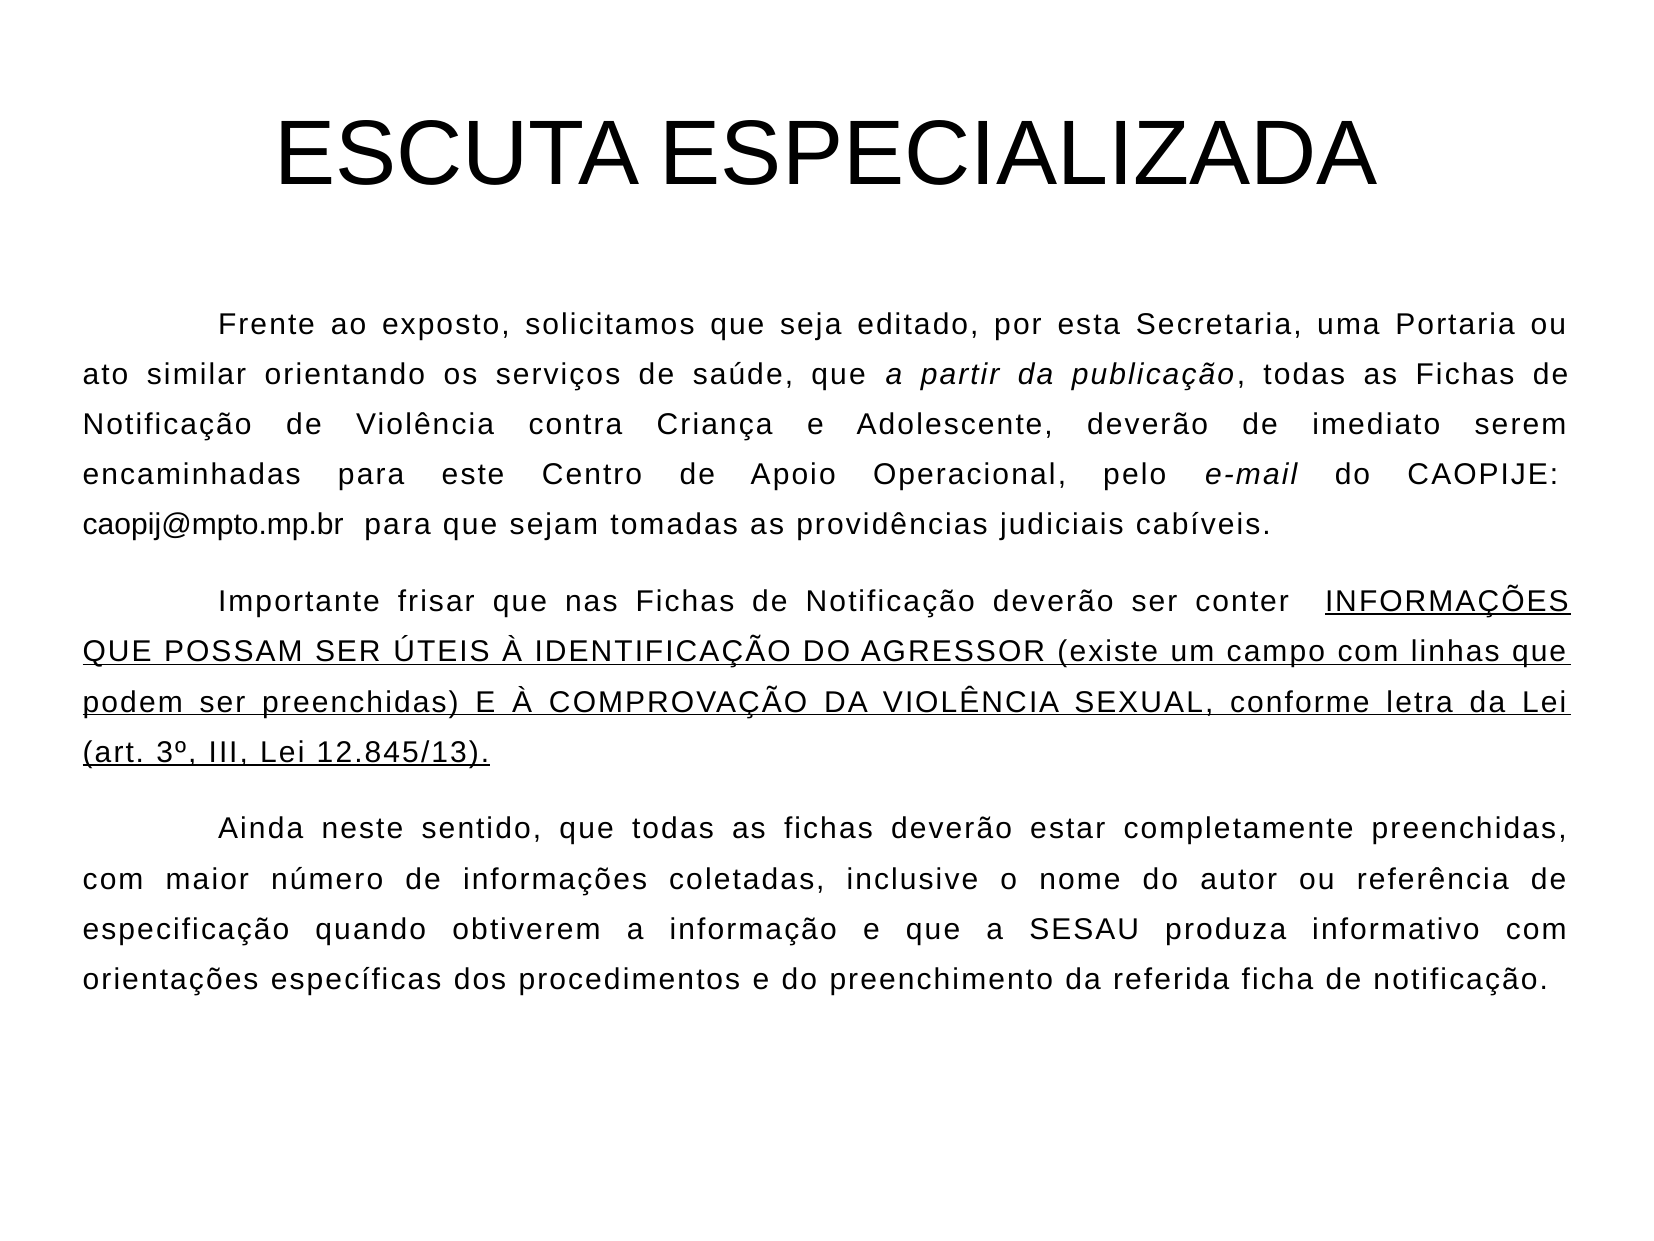

# ESCUTA ESPECIALIZADA
Frente ao exposto, solicitamos que seja editado, por esta Secretaria, uma Portaria ou ato similar orientando os serviços de saúde, que a partir da publicação, todas as Fichas de Notificação de Violência contra Criança e Adolescente, deverão de imediato serem encaminhadas para este Centro de Apoio Operacional, pelo e-mail do CAOPIJE: caopij@mpto.mp.br para que sejam tomadas as providências judiciais cabíveis.
Importante frisar que nas Fichas de Notificação deverão ser conter INFORMAÇÕES QUE POSSAM SER ÚTEIS À IDENTIFICAÇÃO DO AGRESSOR (existe um campo com linhas que podem ser preenchidas) E À COMPROVAÇÃO DA VIOLÊNCIA SEXUAL, conforme letra da Lei (art. 3º, III, Lei 12.845/13).
Ainda neste sentido, que todas as fichas deverão estar completamente preenchidas, com maior número de informações coletadas, inclusive o nome do autor ou referência de especificação quando obtiverem a informação e que a SESAU produza informativo com orientações específicas dos procedimentos e do preenchimento da referida ficha de notificação.